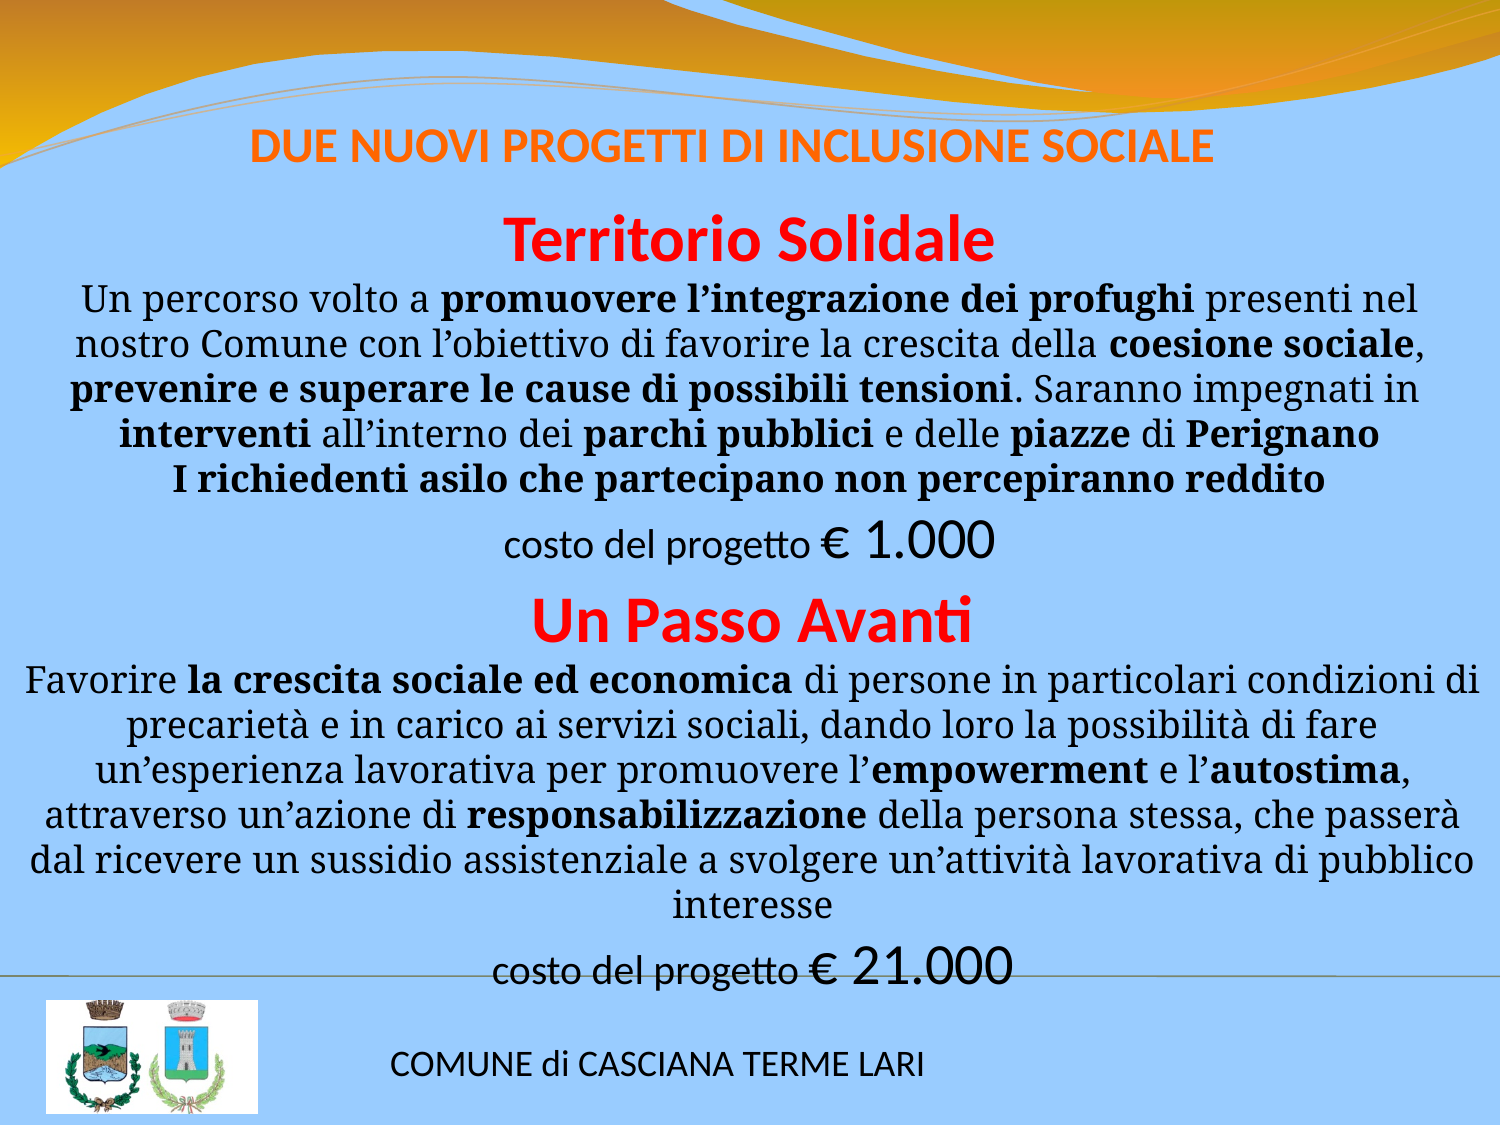

DUE NUOVI PROGETTI DI INCLUSIONE SOCIALE
Territorio Solidale
Un percorso volto a promuovere l’integrazione dei profughi presenti nel nostro Comune con l’obiettivo di favorire la crescita della coesione sociale, prevenire e superare le cause di possibili tensioni. Saranno impegnati in interventi all’interno dei parchi pubblici e delle piazze di Perignano
I richiedenti asilo che partecipano non percepiranno reddito
 costo del progetto € 1.000
Un Passo Avanti
Favorire la crescita sociale ed economica di persone in particolari condizioni di precarietà e in carico ai servizi sociali, dando loro la possibilità di fare un’esperienza lavorativa per promuovere l’empowerment e l’autostima, attraverso un’azione di responsabilizzazione della persona stessa, che passerà dal ricevere un sussidio assistenziale a svolgere un’attività lavorativa di pubblico interesse
costo del progetto € 21.000
COMUNE di CASCIANA TERME LARI